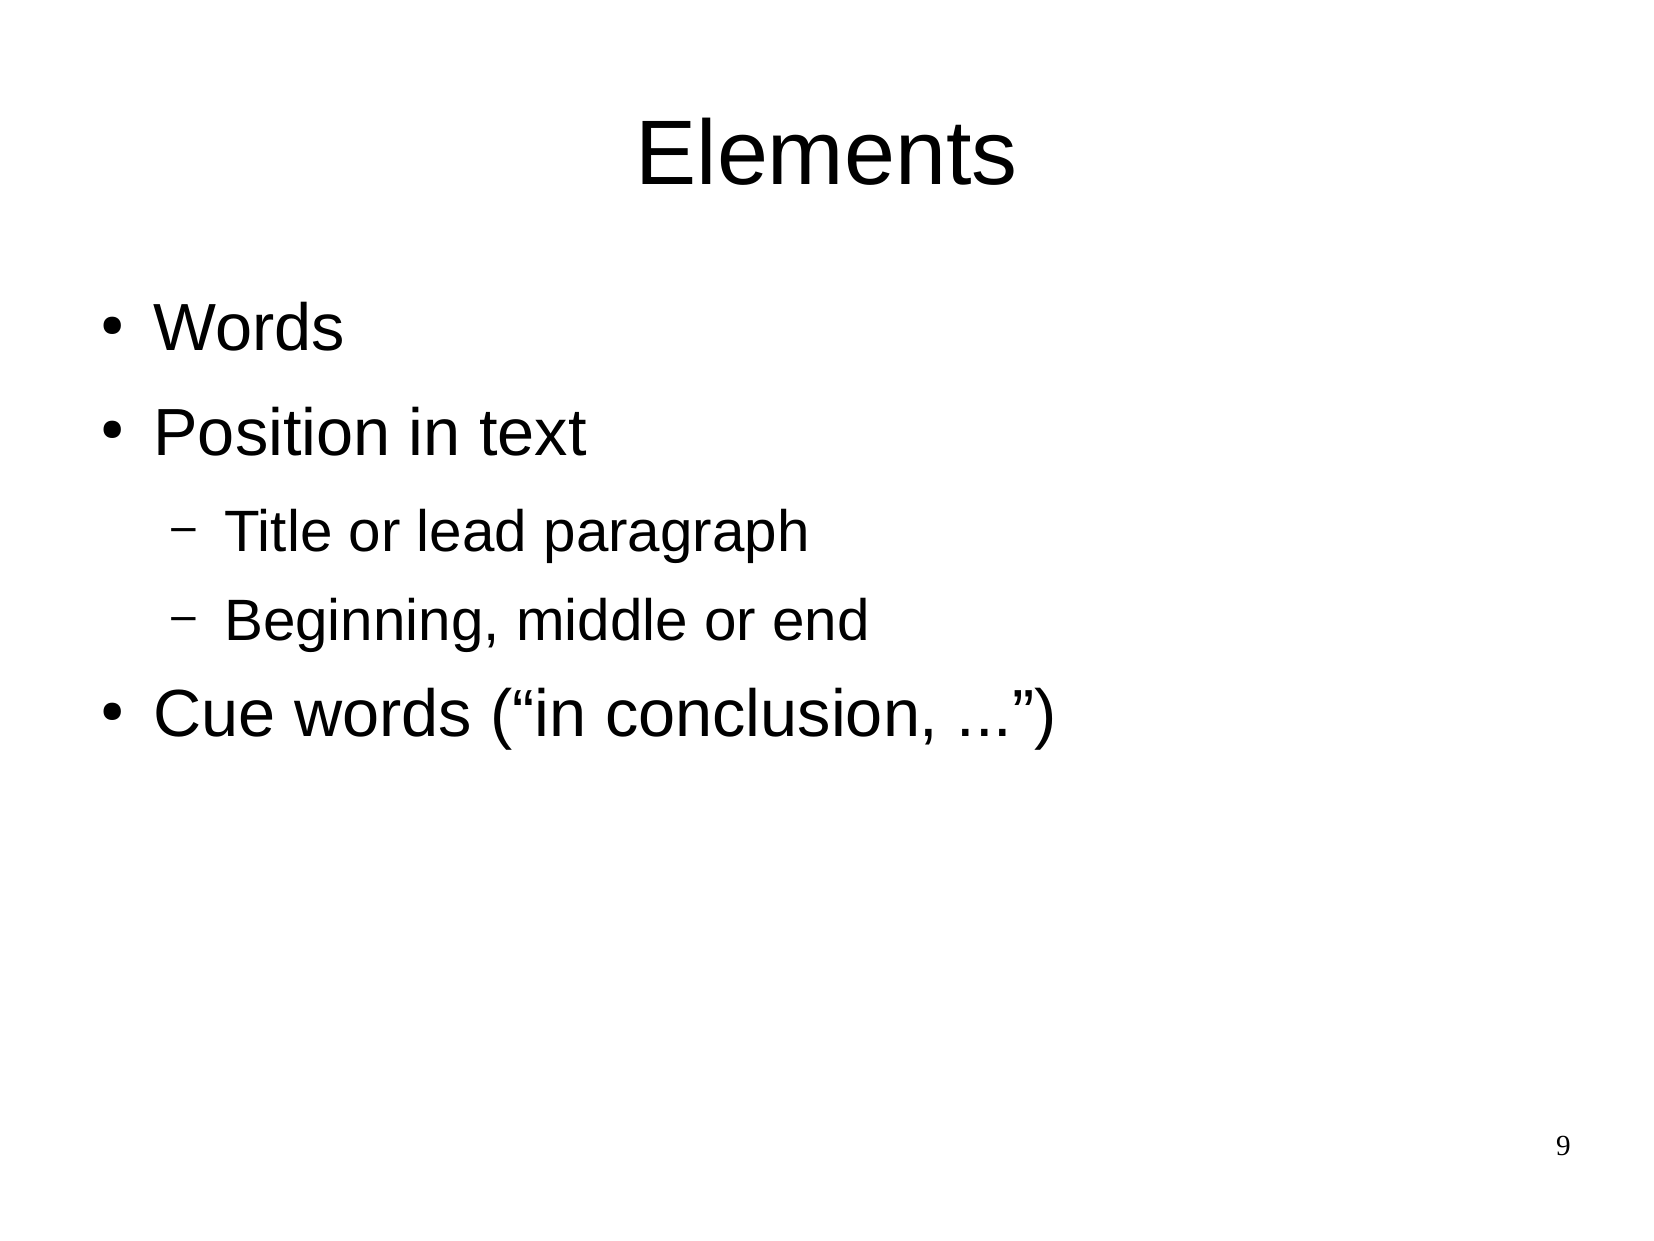

# Elements
Words
Position in text
Title or lead paragraph
Beginning, middle or end
Cue words (“in conclusion, ...”)
9